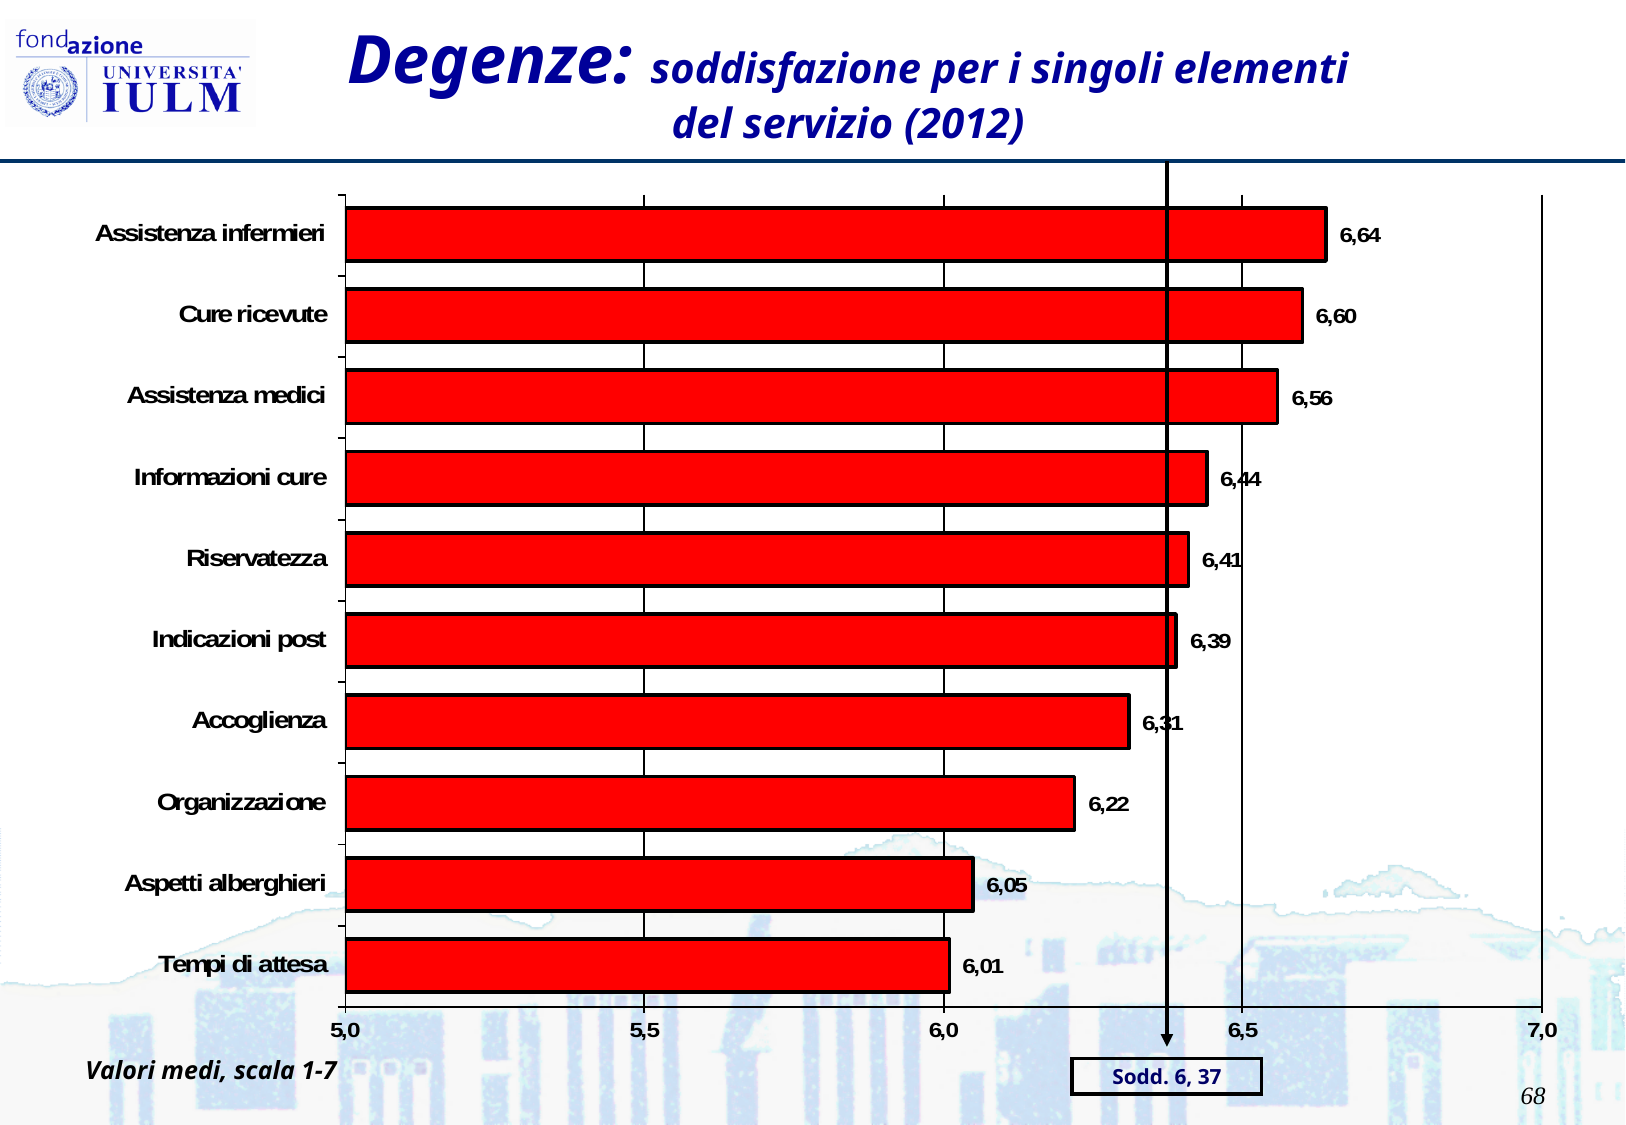

Degenze: soddisfazione per i singoli elementi del servizio (2012)
Valori medi, scala 1-7
Sodd. 6, 37